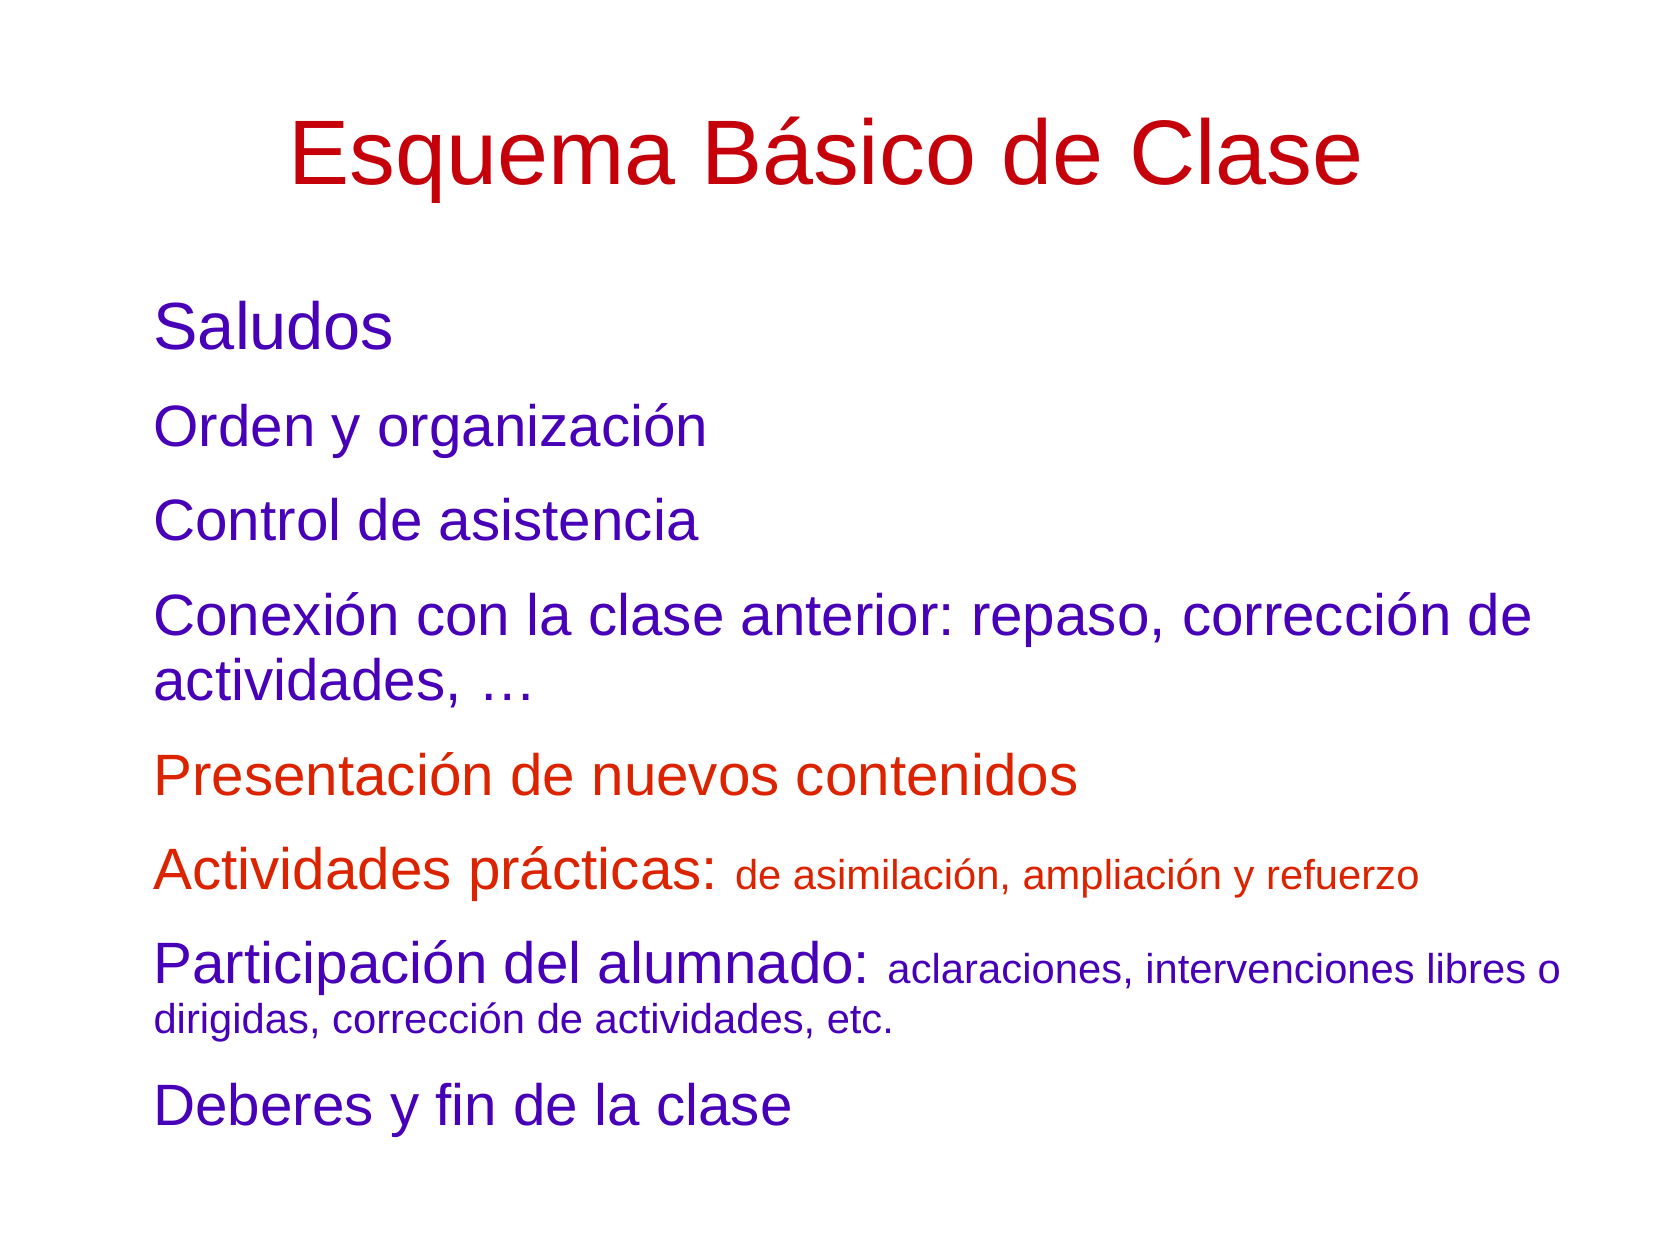

# Esquema Básico de Clase
Saludos
Orden y organización
Control de asistencia
Conexión con la clase anterior: repaso, corrección de actividades, …
Presentación de nuevos contenidos
Actividades prácticas: de asimilación, ampliación y refuerzo
Participación del alumnado: aclaraciones, intervenciones libres o dirigidas, corrección de actividades, etc.
Deberes y fin de la clase